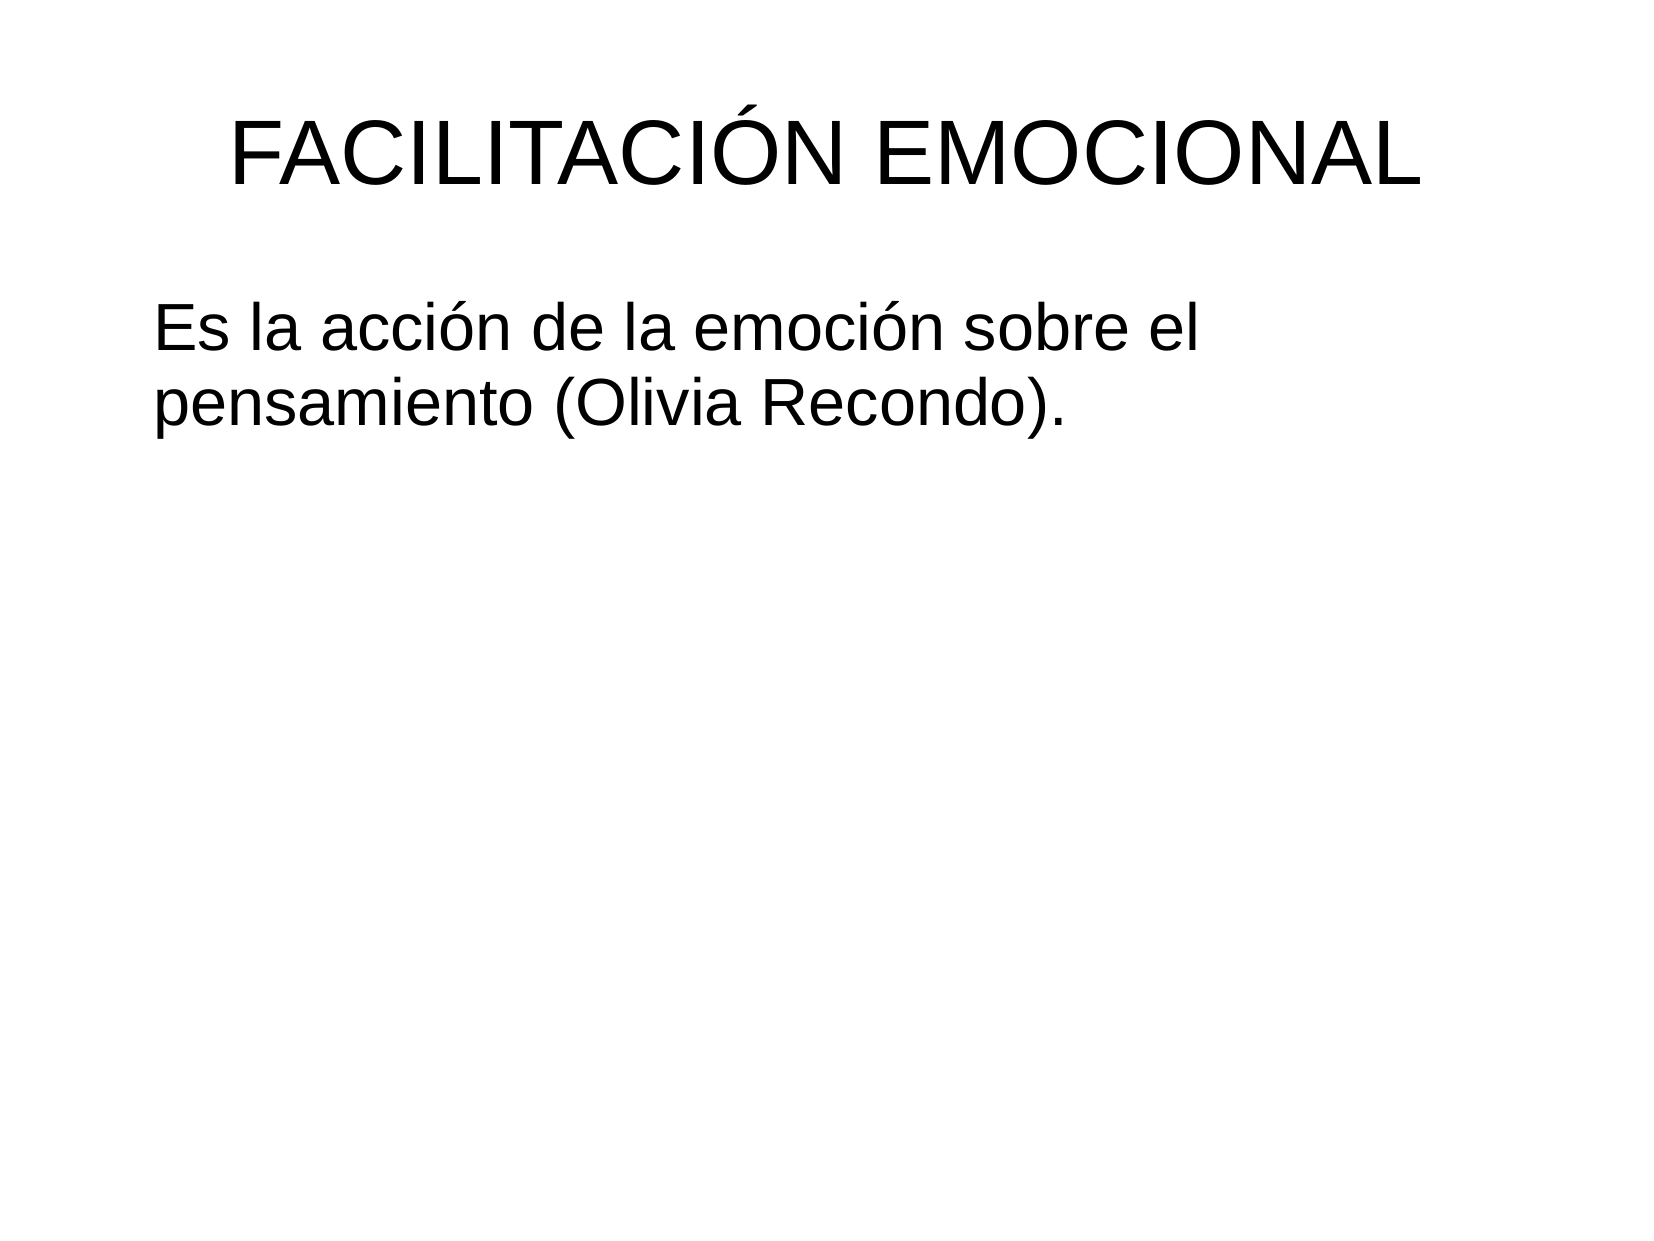

# FACILITACIÓN EMOCIONAL
Es la acción de la emoción sobre el pensamiento (Olivia Recondo).